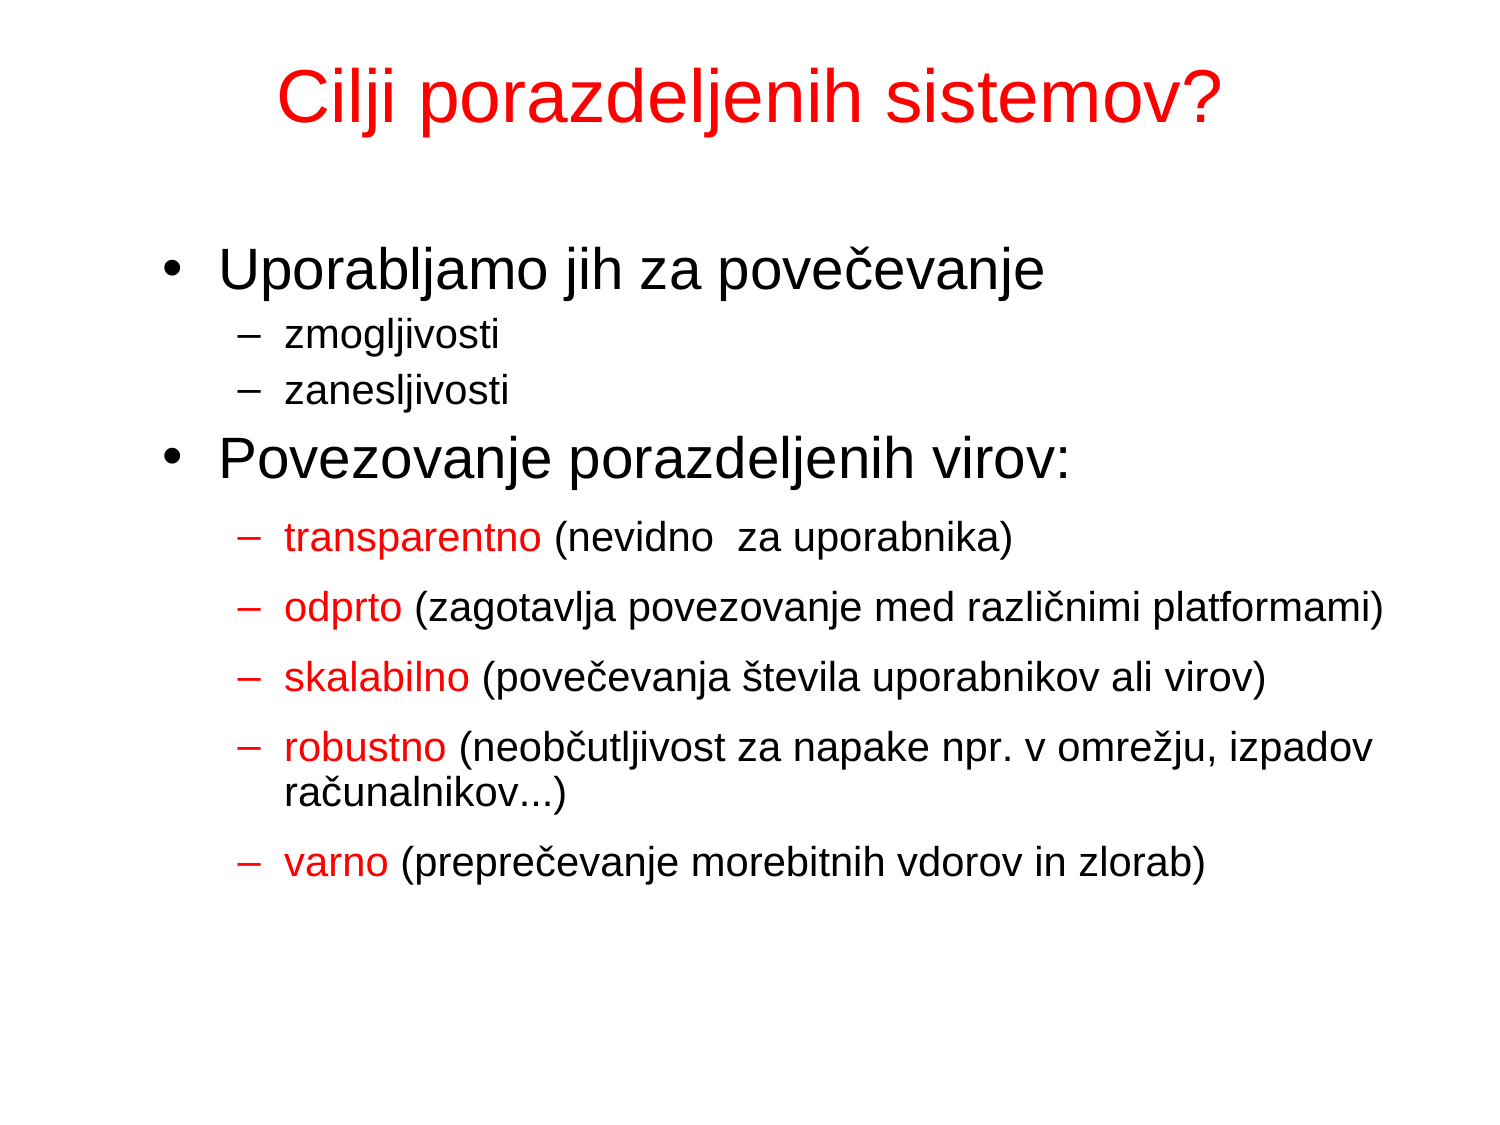

# Cilji porazdeljenih sistemov?
Uporabljamo jih za povečevanje
zmogljivosti
zanesljivosti
Povezovanje porazdeljenih virov:
transparentno (nevidno za uporabnika)
odprto (zagotavlja povezovanje med različnimi platformami)
skalabilno (povečevanja števila uporabnikov ali virov)
robustno (neobčutljivost za napake npr. v omrežju, izpadov računalnikov...)
varno (preprečevanje morebitnih vdorov in zlorab)